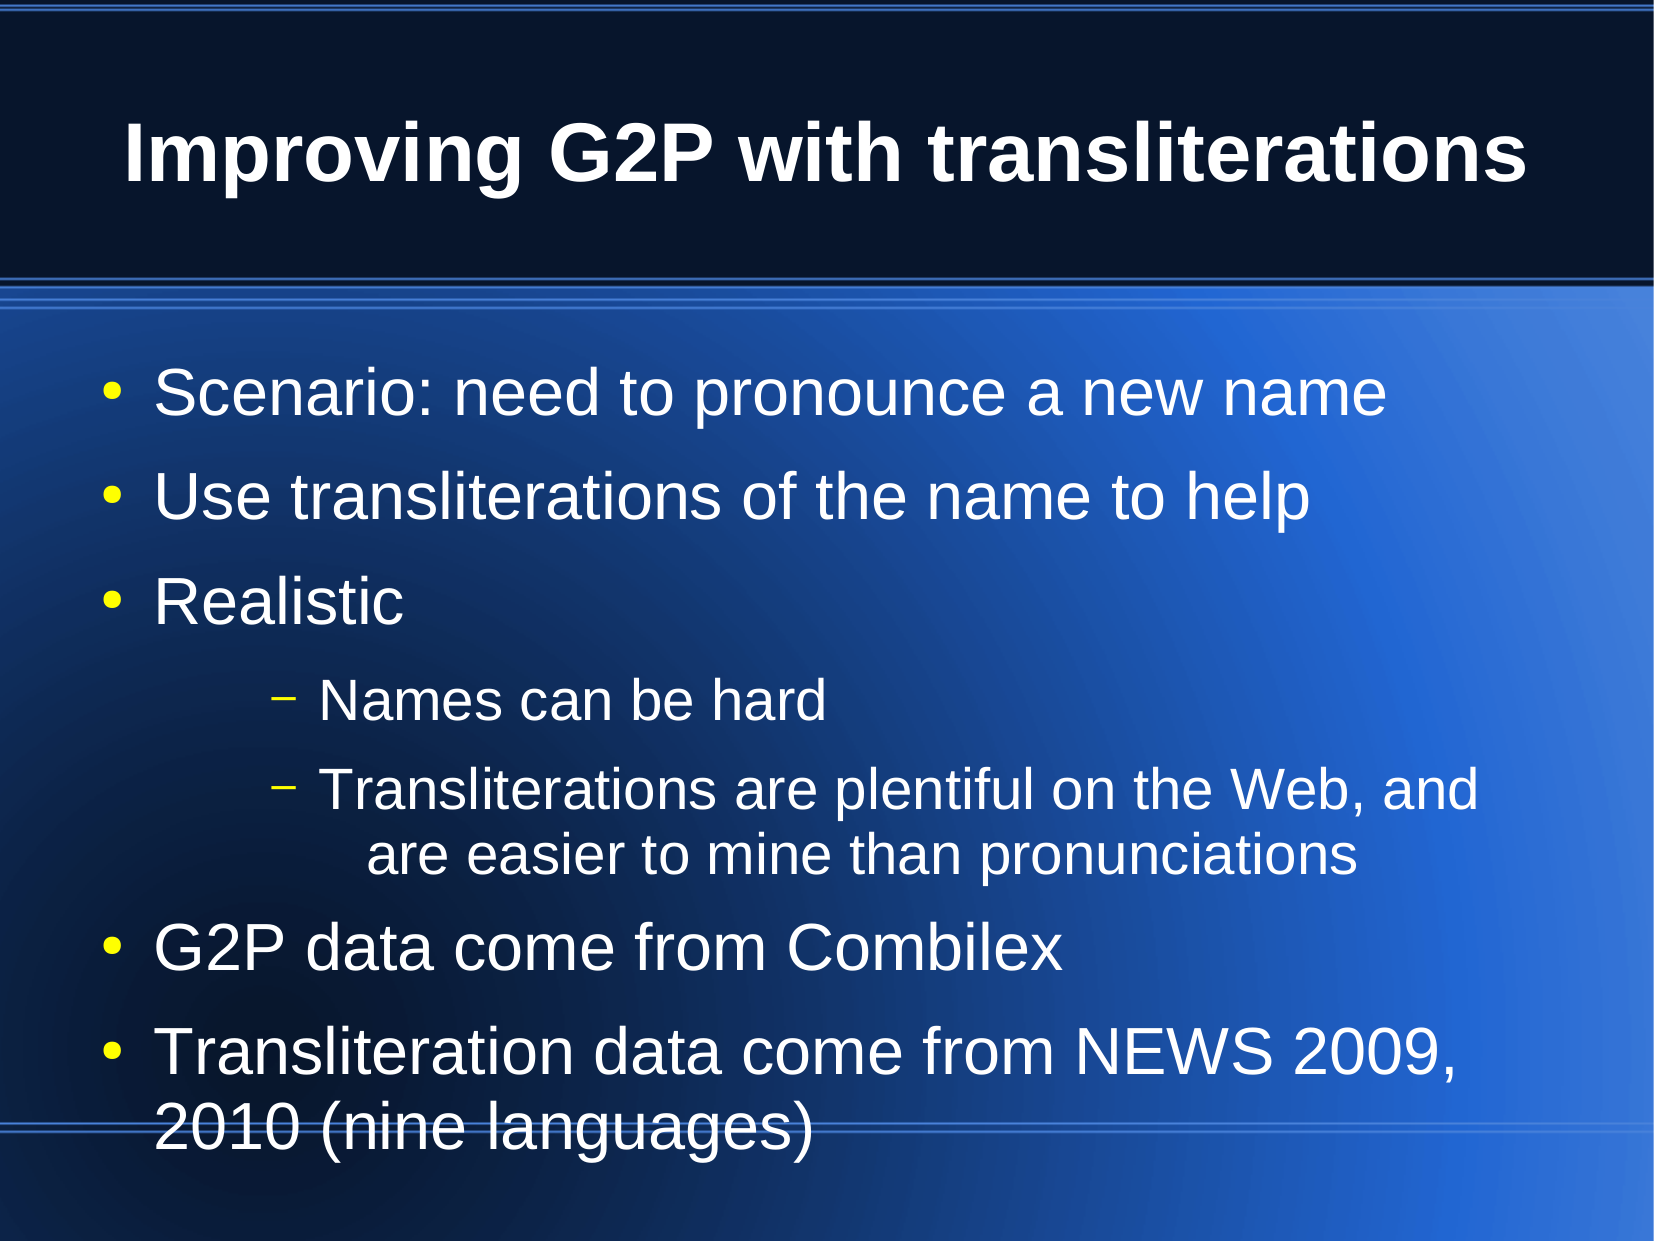

# Improving G2P with transliterations
Scenario: need to pronounce a new name
Use transliterations of the name to help
Realistic
Names can be hard
Transliterations are plentiful on the Web, and are easier to mine than pronunciations
G2P data come from Combilex
Transliteration data come from NEWS 2009, 2010 (nine languages)